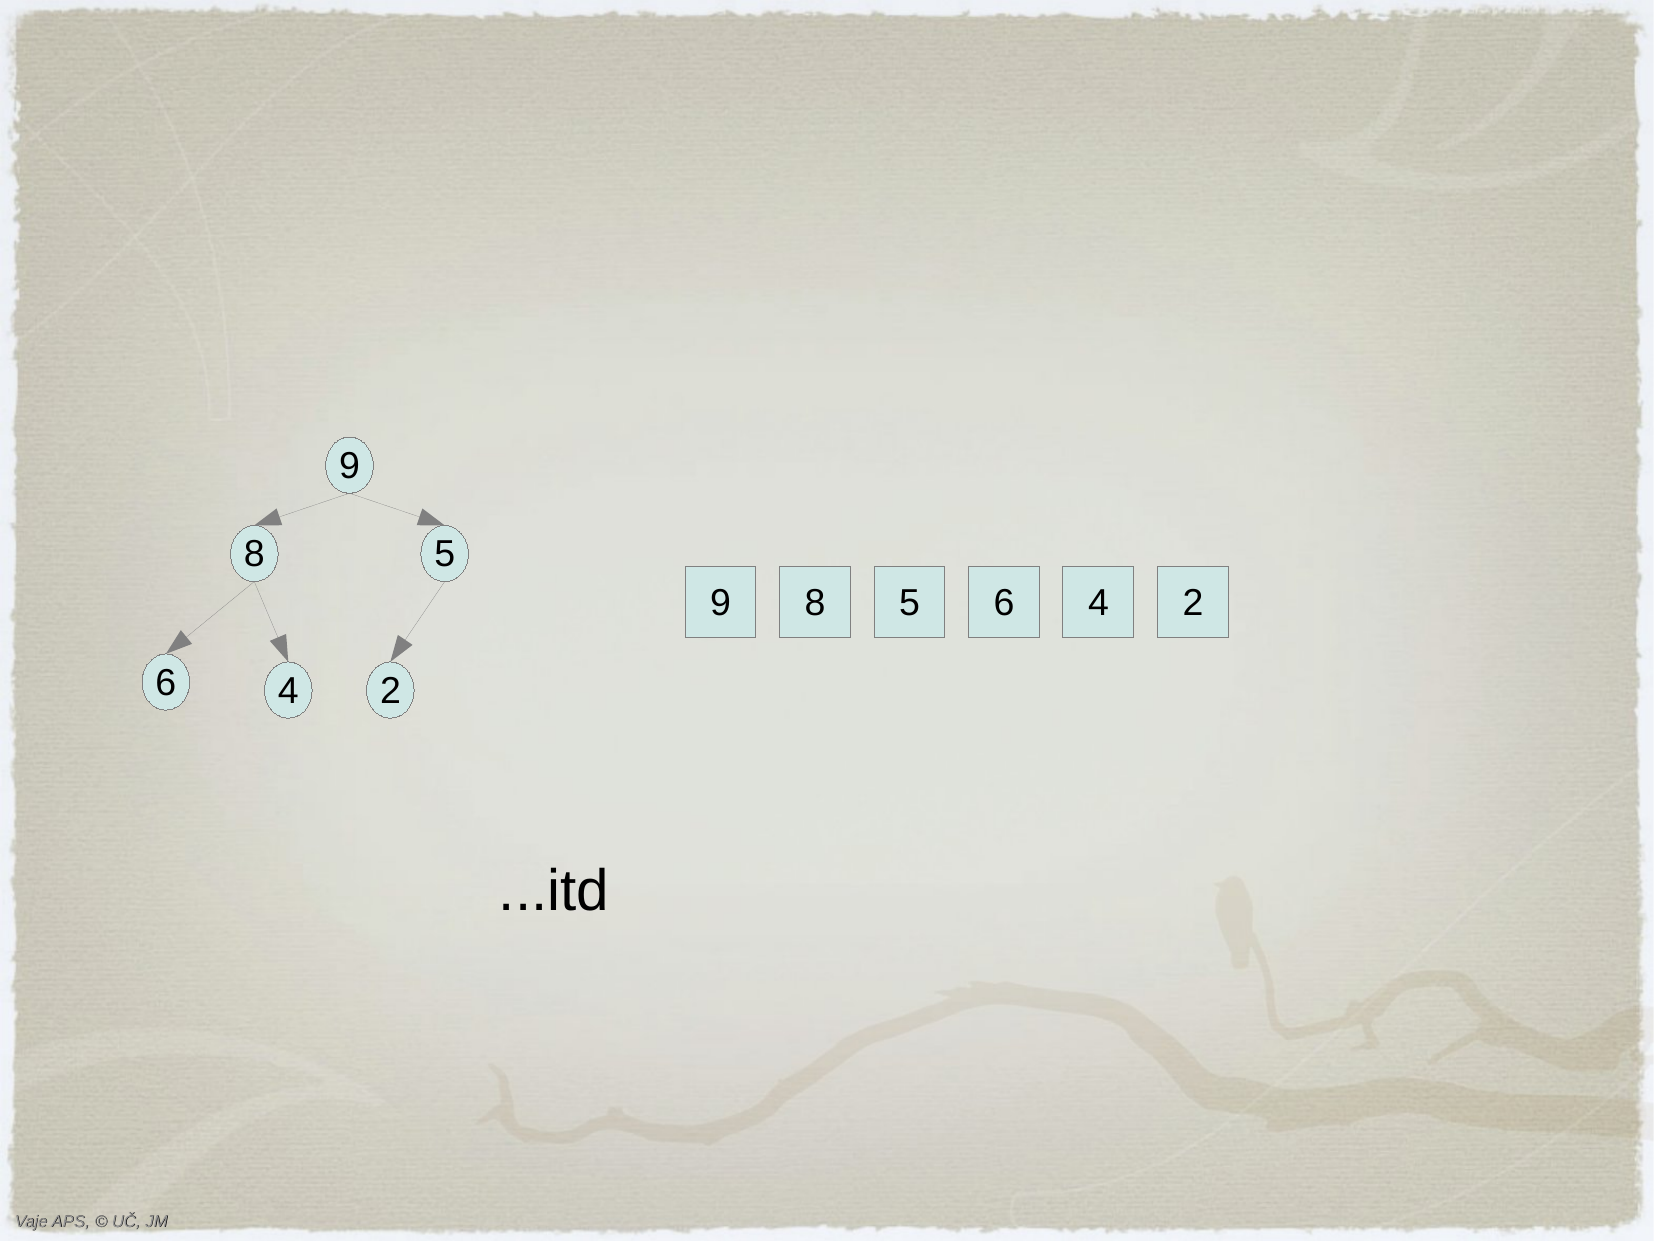

9
8
5
9
8
5
6
4
2
6
4
2
...itd